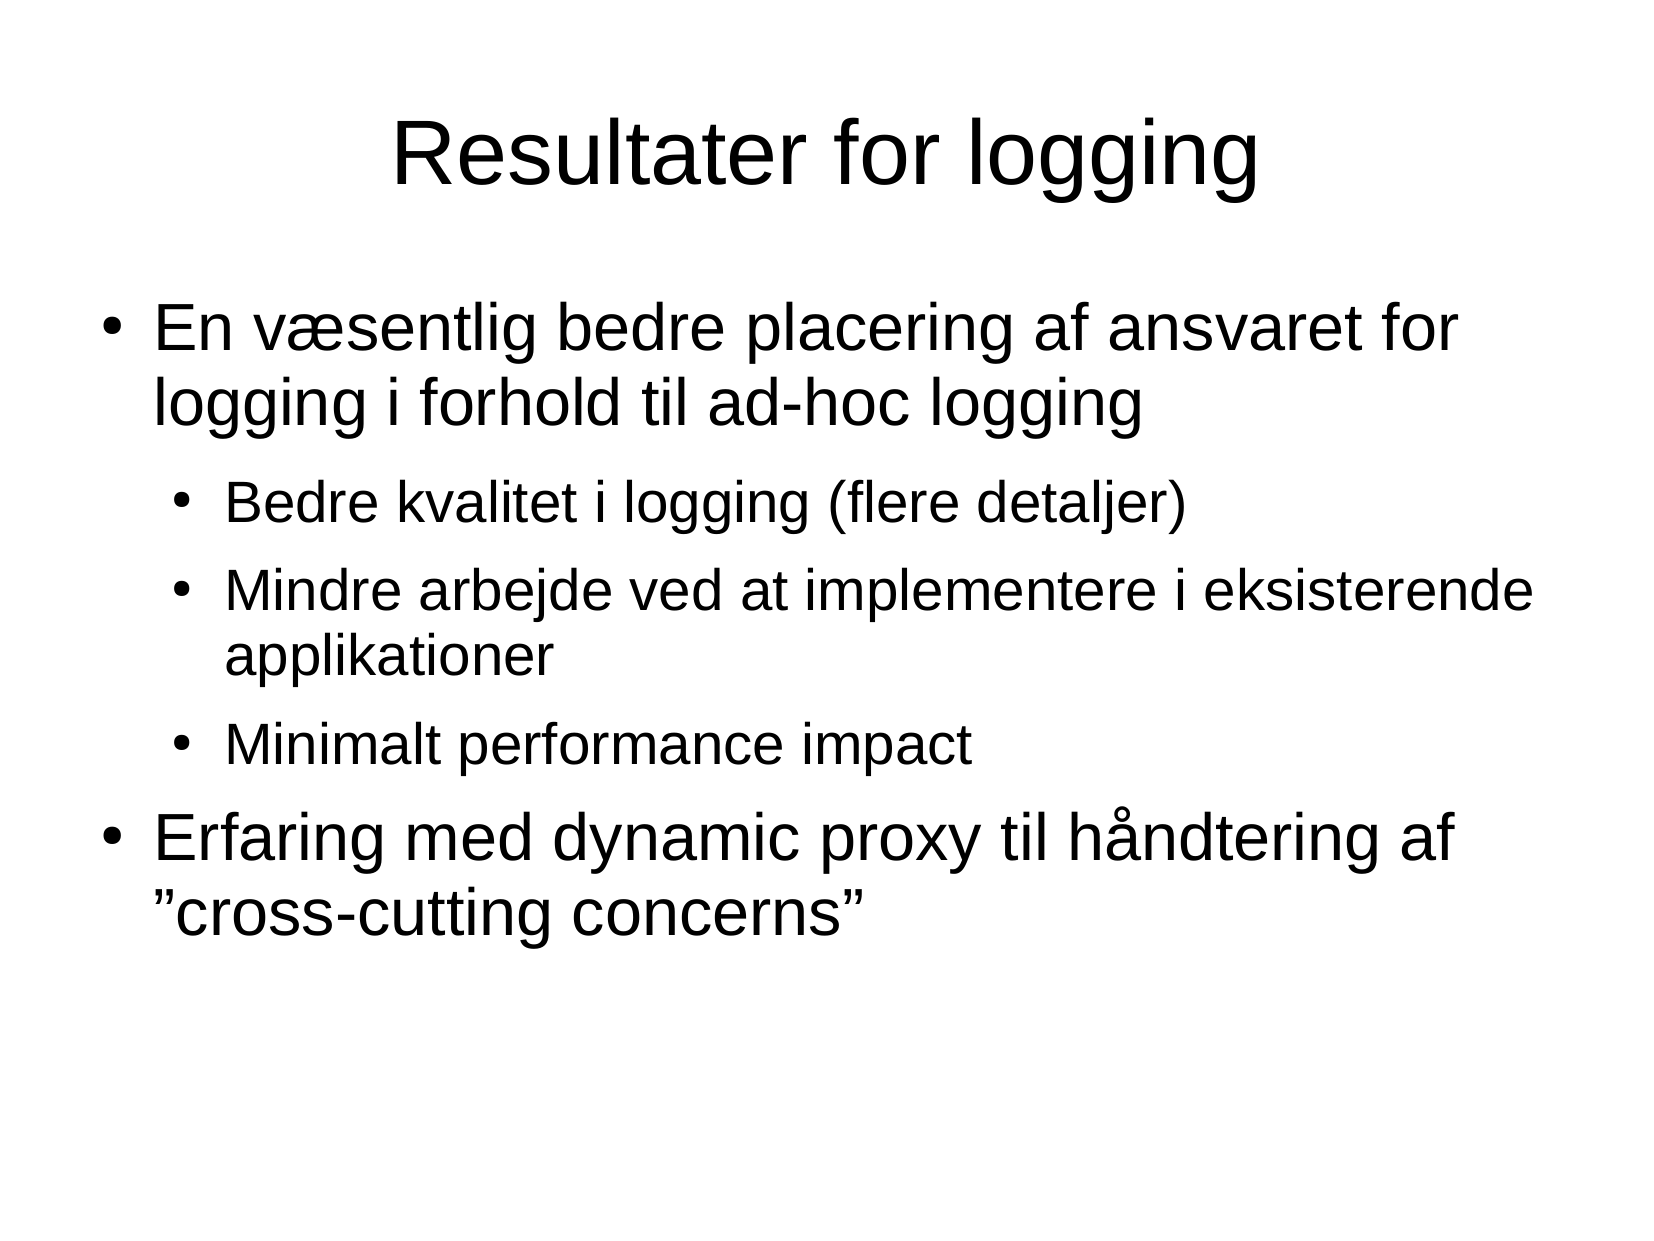

# Resultater for logging
En væsentlig bedre placering af ansvaret for logging i forhold til ad-hoc logging
Bedre kvalitet i logging (flere detaljer)
Mindre arbejde ved at implementere i eksisterende applikationer
Minimalt performance impact
Erfaring med dynamic proxy til håndtering af ”cross-cutting concerns”